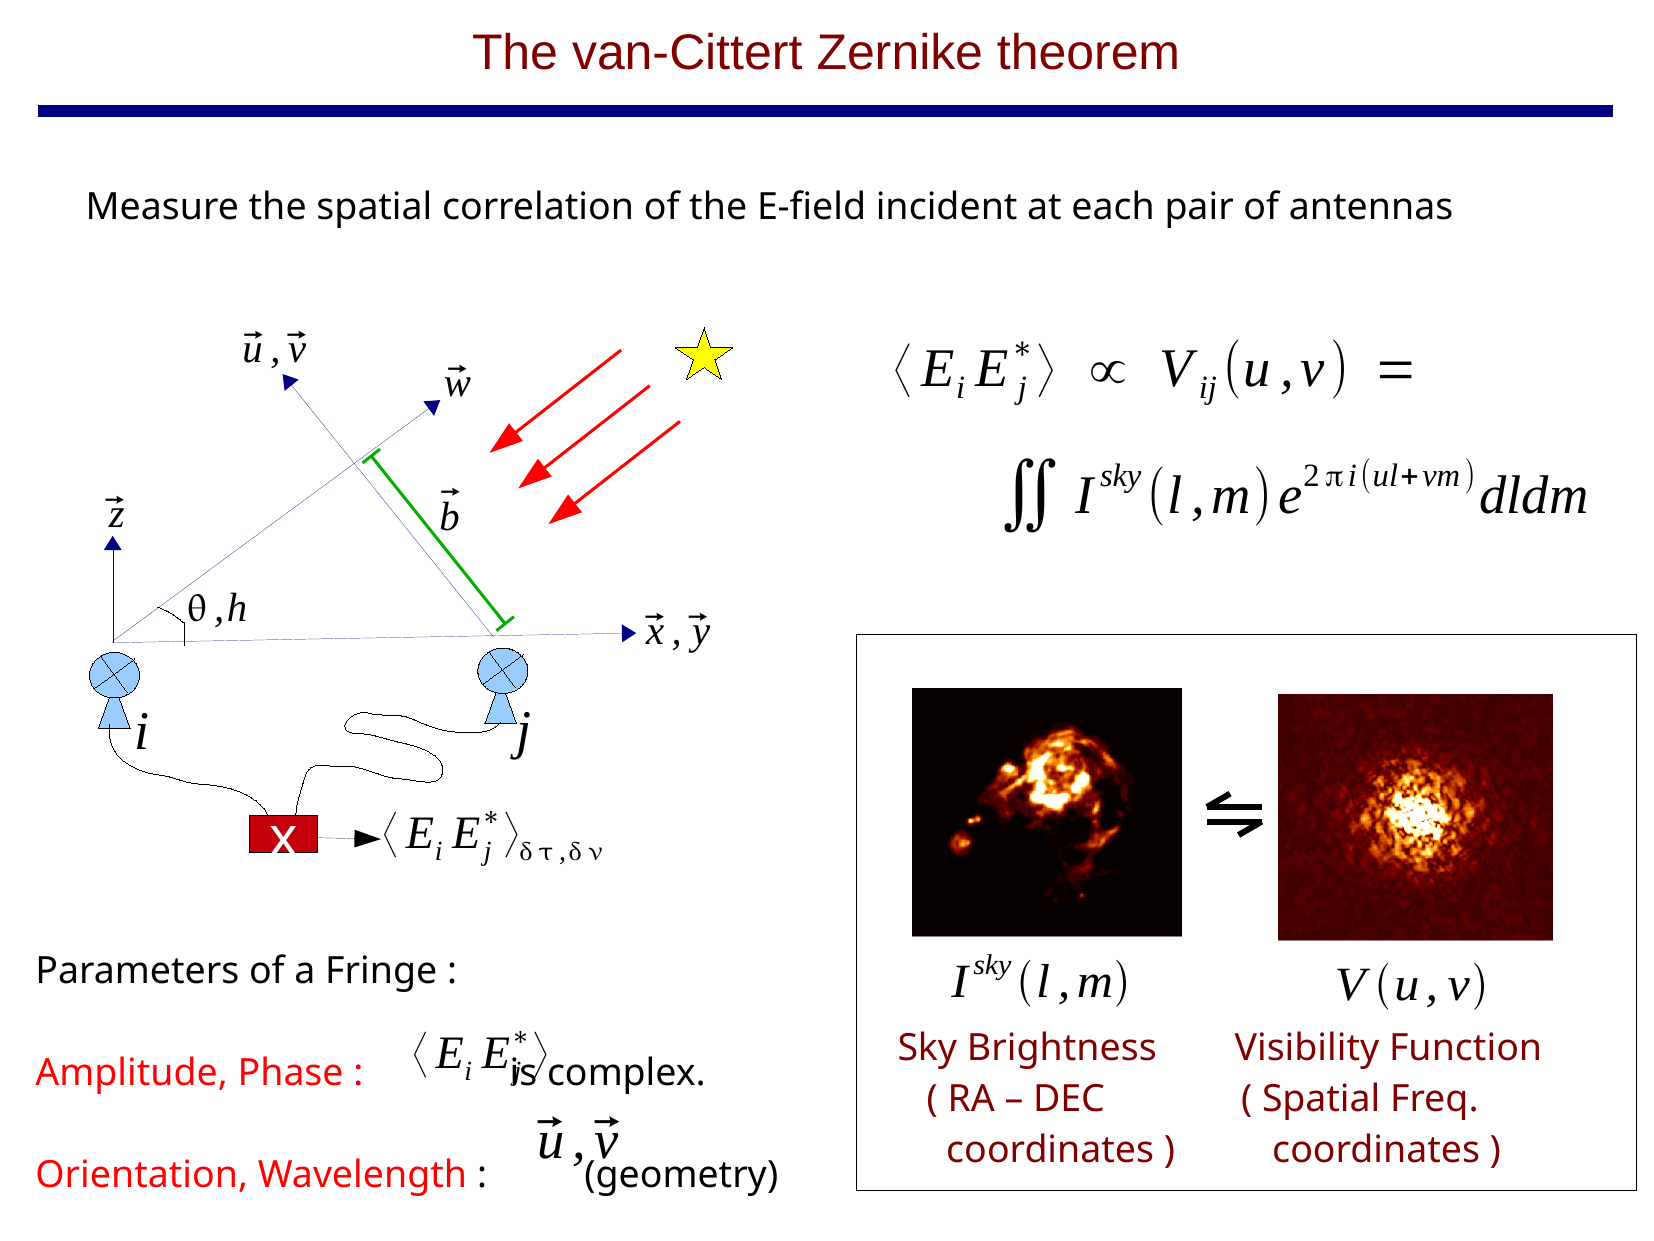

# The van-Cittert Zernike theorem
Measure the spatial correlation of the E-field incident at each pair of antennas
x
Sky Brightness Visibility Function
 ( RA – DEC ( Spatial Freq.
 coordinates ) coordinates )
Parameters of a Fringe :
Amplitude, Phase : is complex.
Orientation, Wavelength : (geometry)